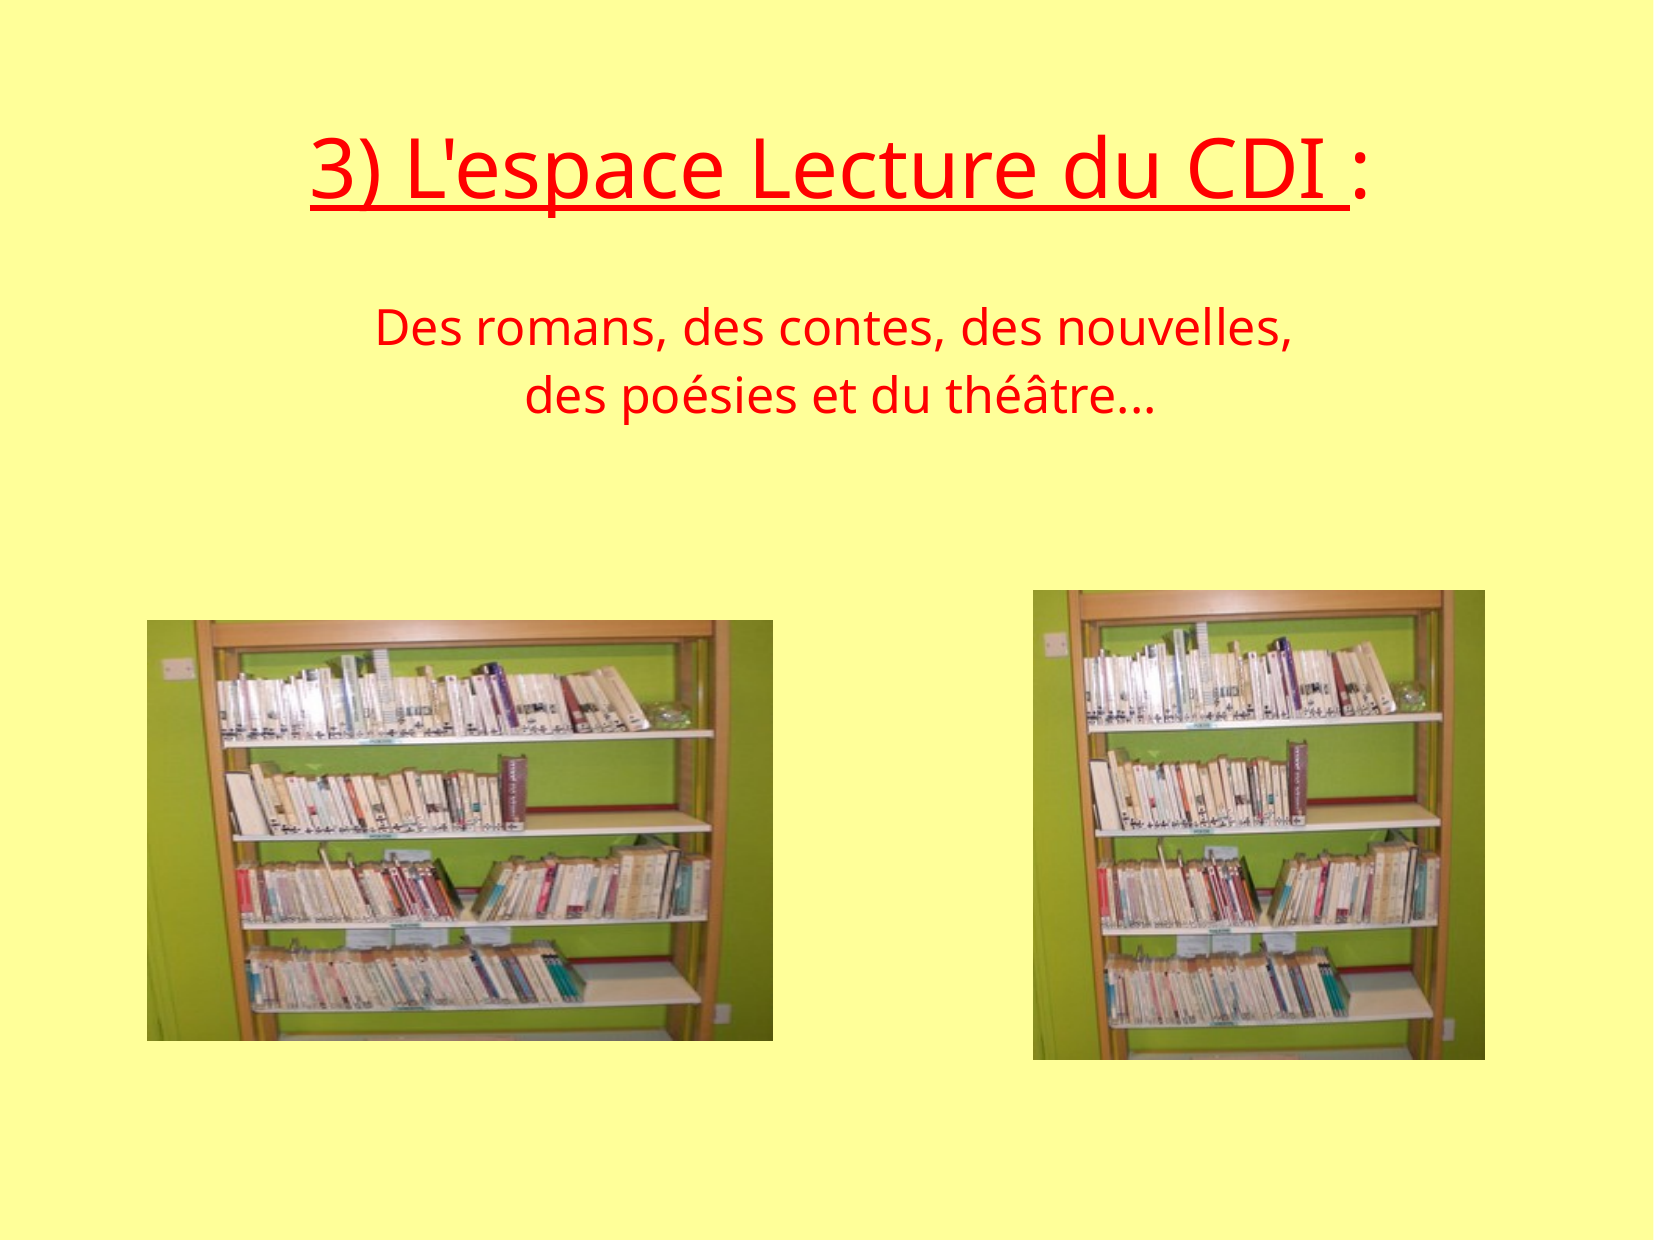

3) L'espace Lecture du CDI :
Des romans, des contes, des nouvelles,
des poésies et du théâtre...